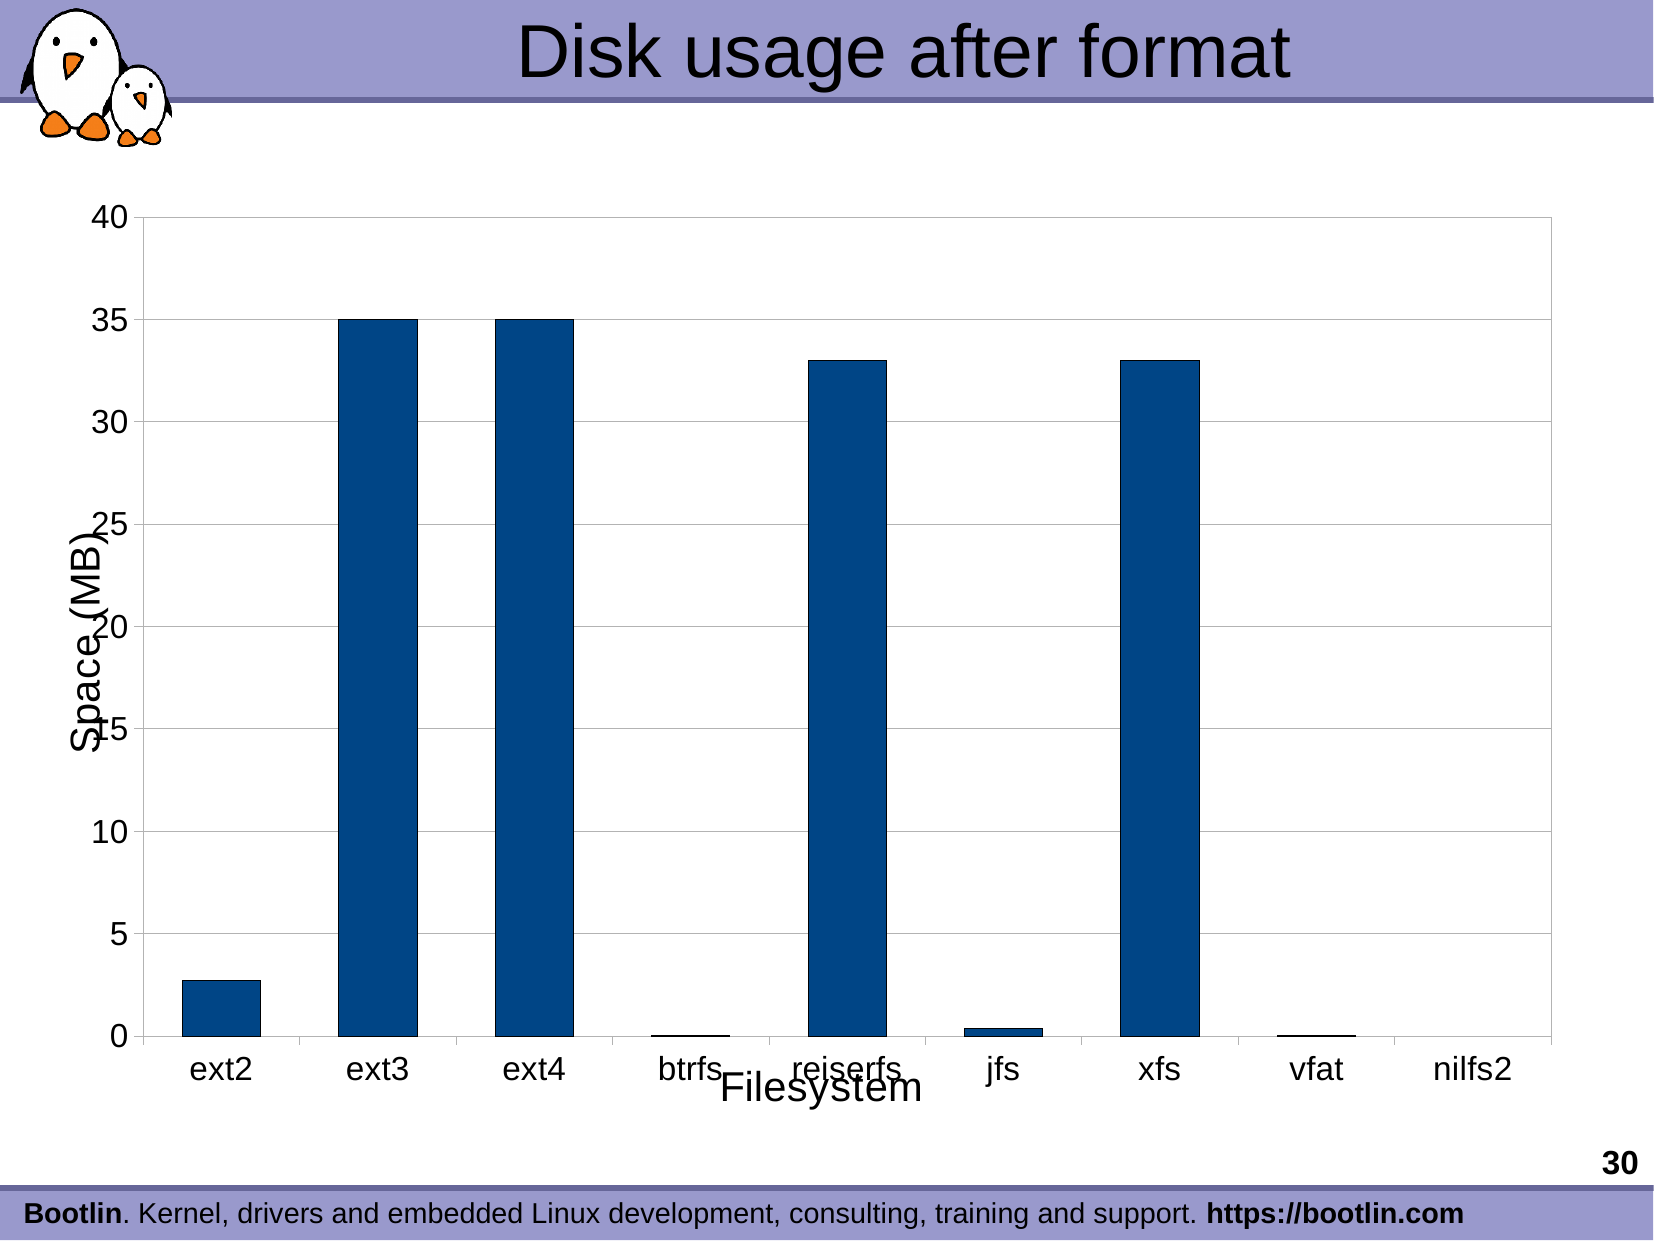

# Disk usage after format
### Chart
| Category | |
|---|---|
| ext2 | 2.7 |
| ext3 | 35.0 |
| ext4 | 35.0 |
| btrfs | 0.05 |
| reiserfs | 33.0 |
| jfs | 0.35 |
| xfs | 33.0 |
| vfat | 0.004 |
| nilfs2 | None |